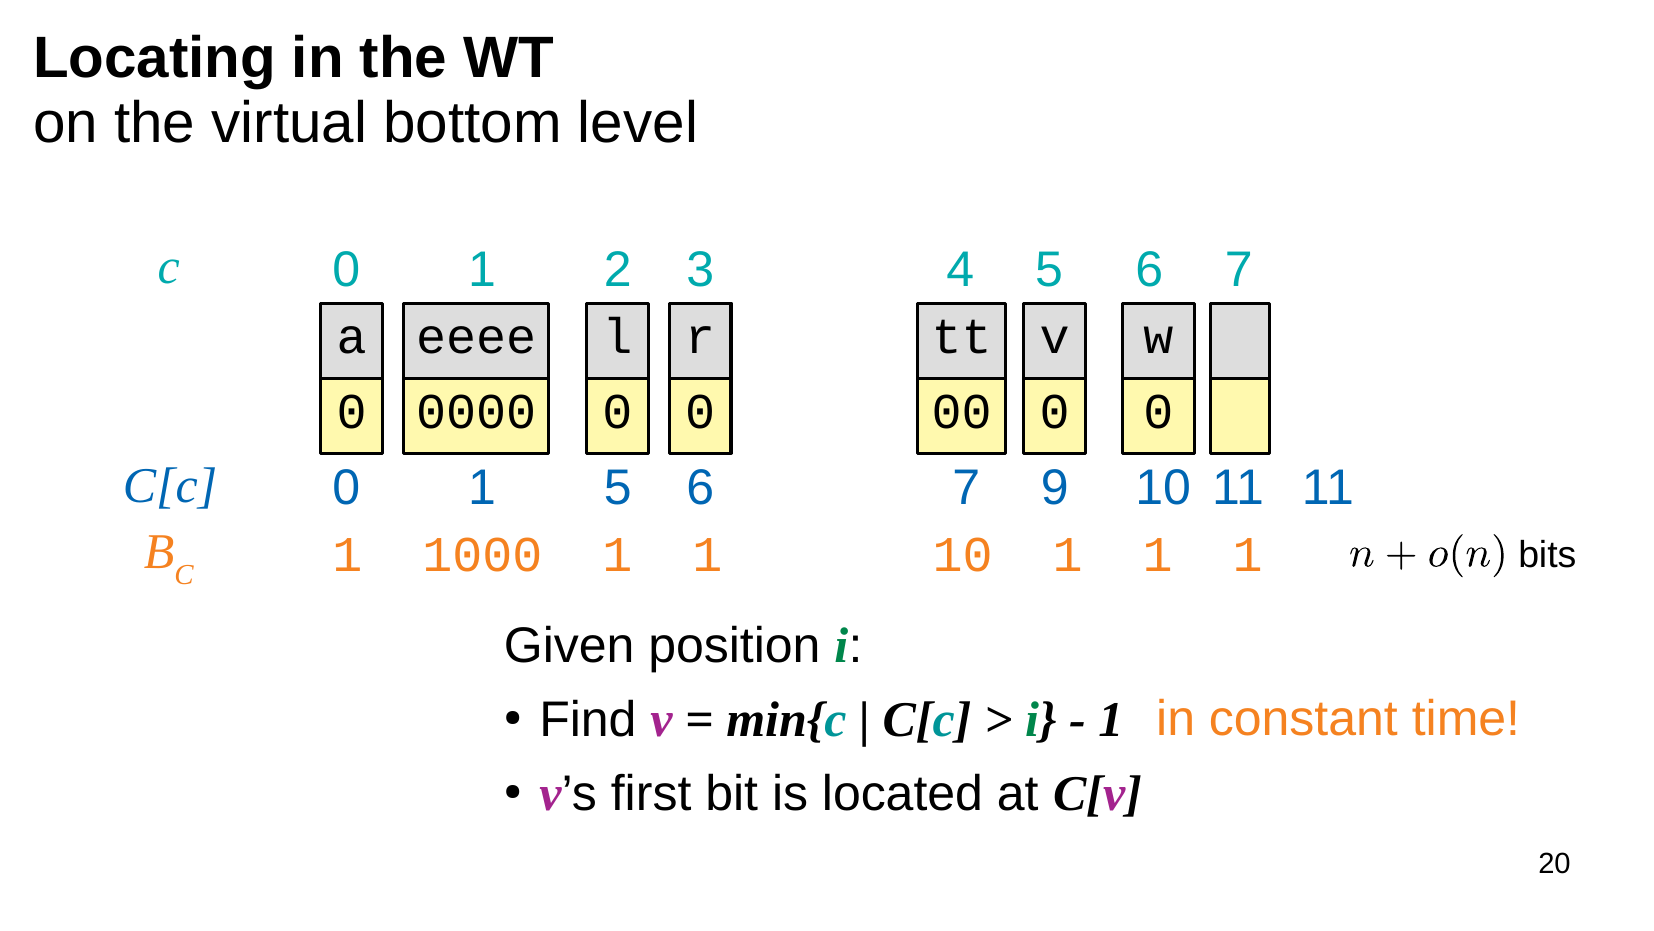

Locating in the WT
on the virtual bottom level
c
0
1
2
3
4
5
6
7
a
eeee
l
r
tt
v
w
0
0000
0
0
00
0
0
C[c]
1
5
6
7
9
10
11
11
0
BC
1 1000 1 1 10 1 1 1
bits
Given position i:
Find v = min{c | C[c] > i} - 1
v’s first bit is located at C[v]
in constant time!
20